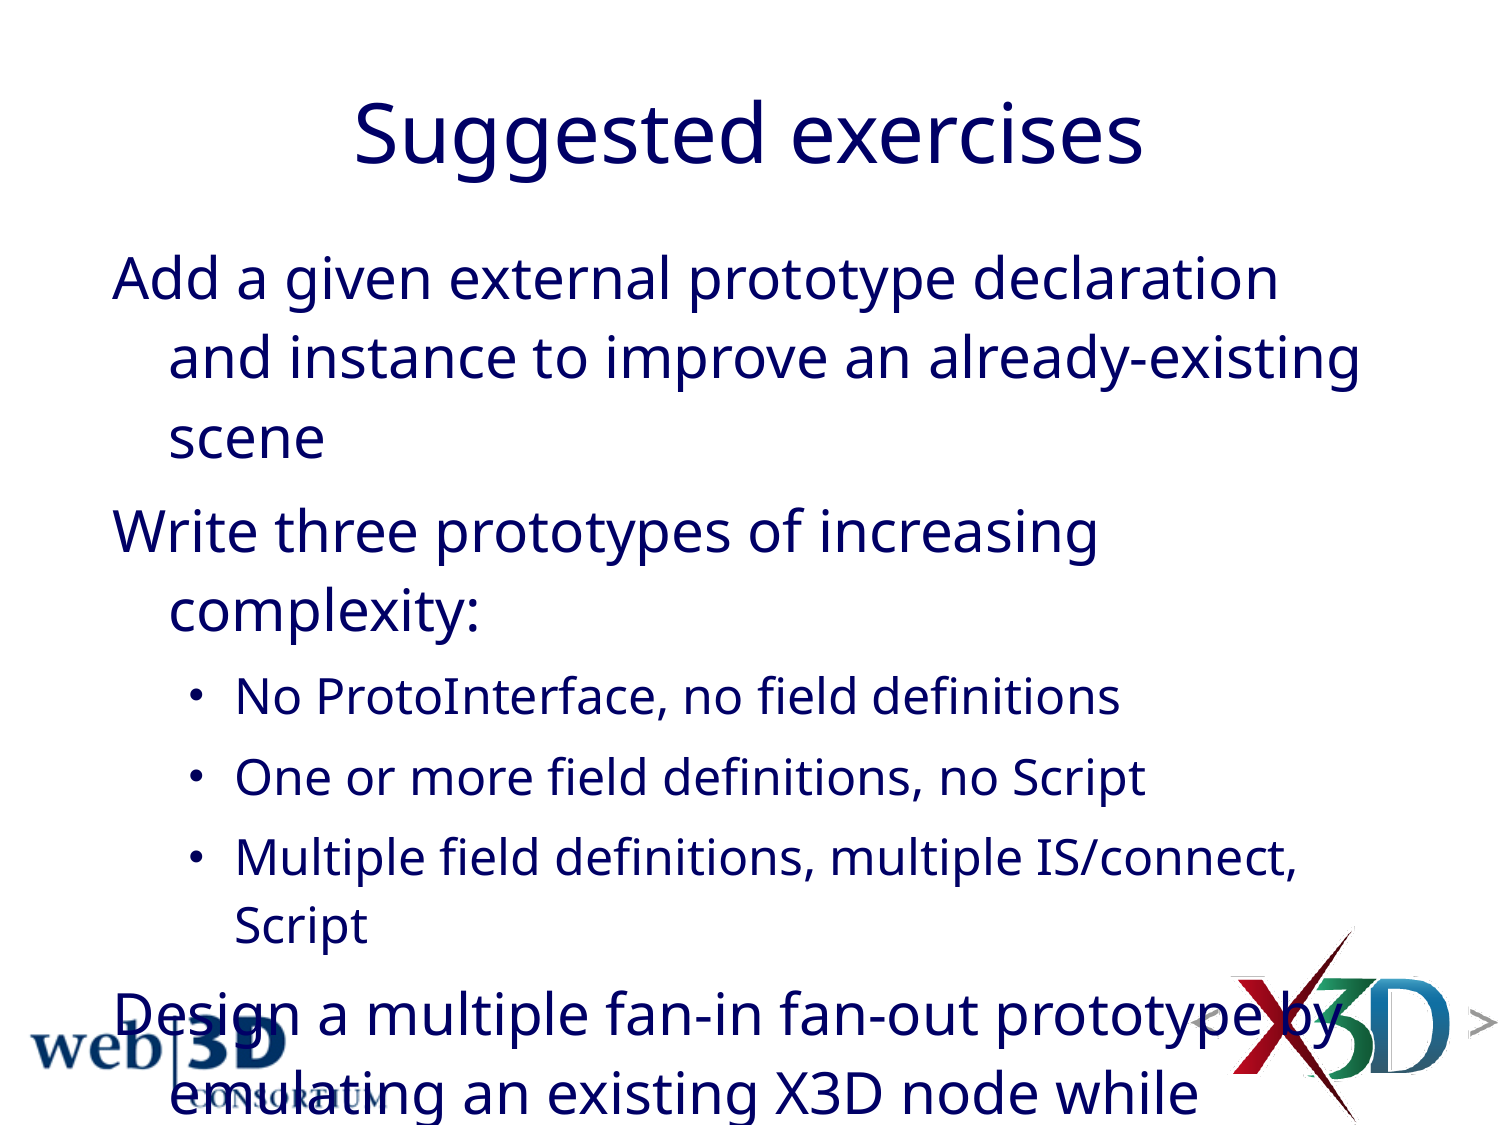

# Suggested exercises
Add a given external prototype declaration and instance to improve an already-existing scene
Write three prototypes of increasing complexity:
No ProtoInterface, no field definitions
One or more field definitions, no Script
Multiple field definitions, multiple IS/connect, Script
Design a multiple fan-in fan-out prototype by emulating an existing X3D node while adding new functionality
Example: MaterialModulate